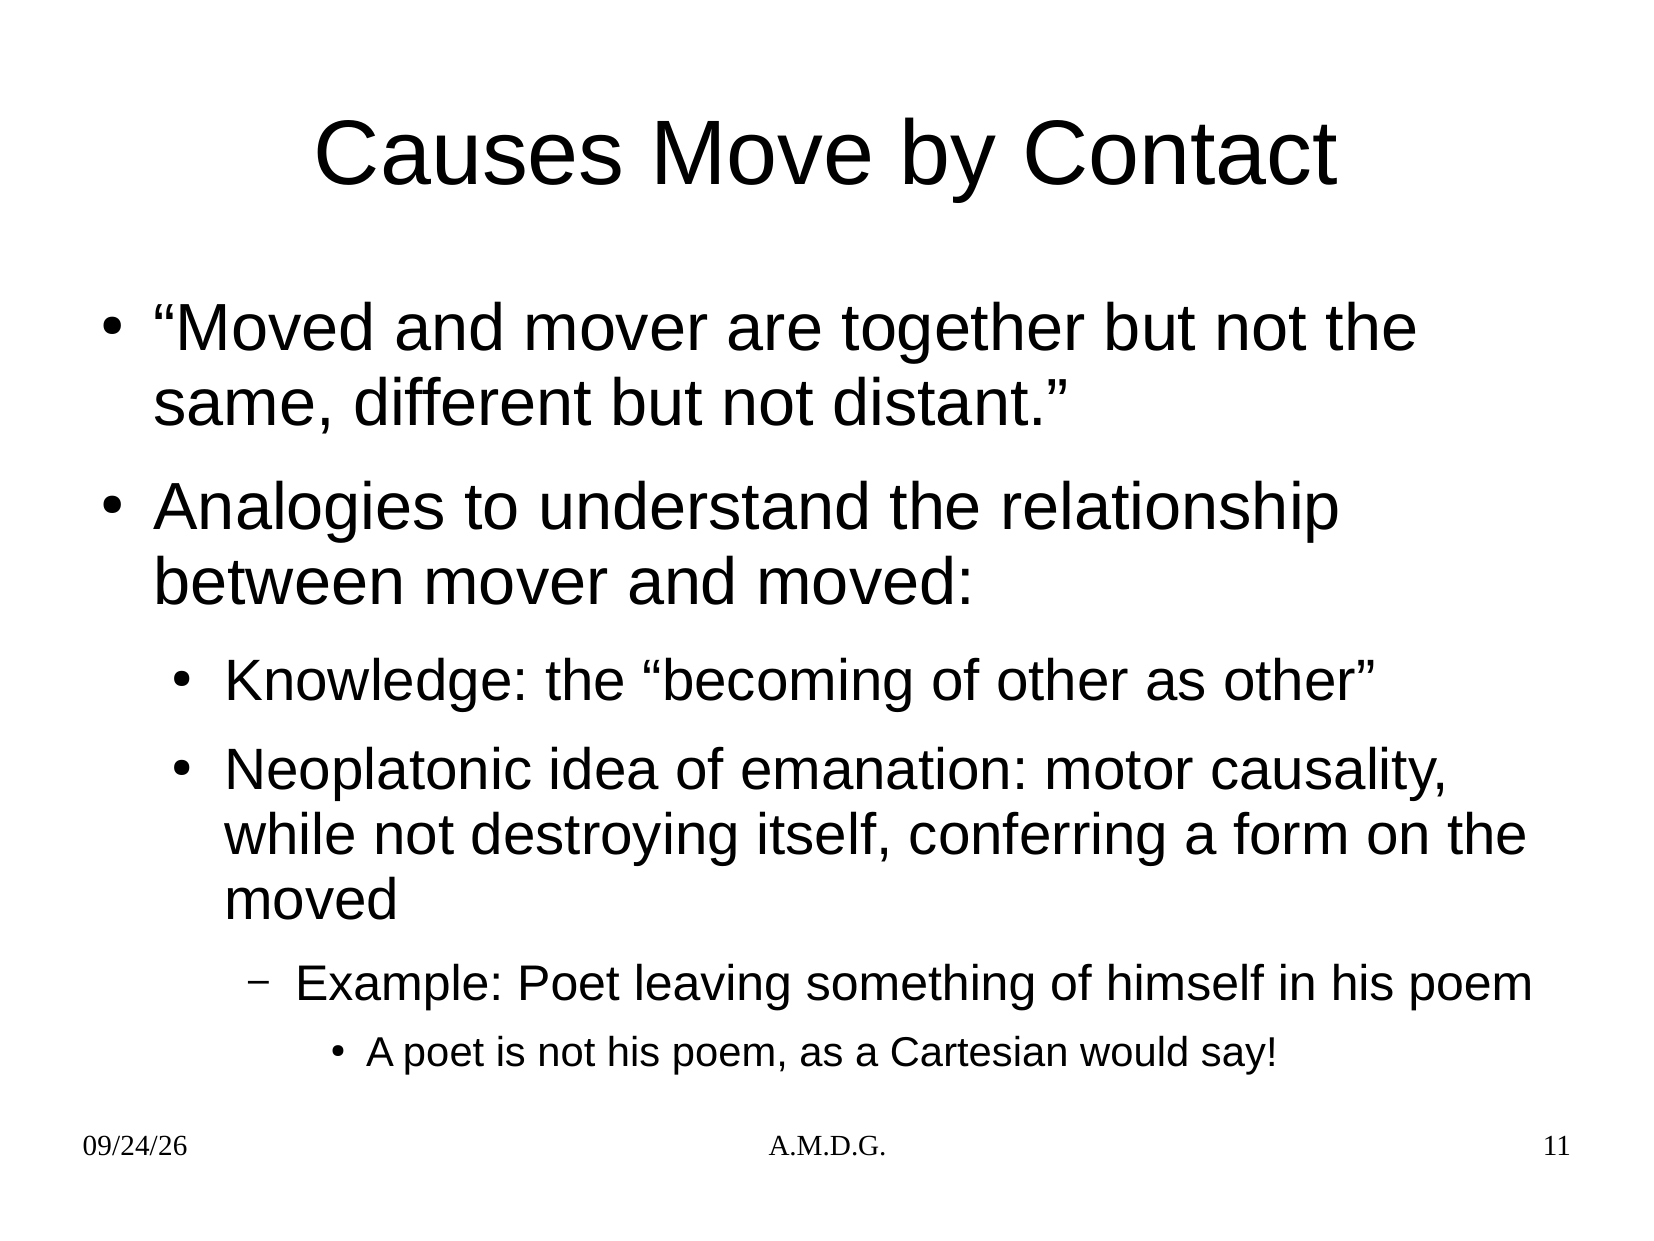

Causes Move by Contact
# “Moved and mover are together but not the same, different but not distant.”
Analogies to understand the relationship between mover and moved:
Knowledge: the “becoming of other as other”
Neoplatonic idea of emanation: motor causality, while not destroying itself, conferring a form on the moved
Example: Poet leaving something of himself in his poem
A poet is not his poem, as a Cartesian would say!
A.M.D.G.
11